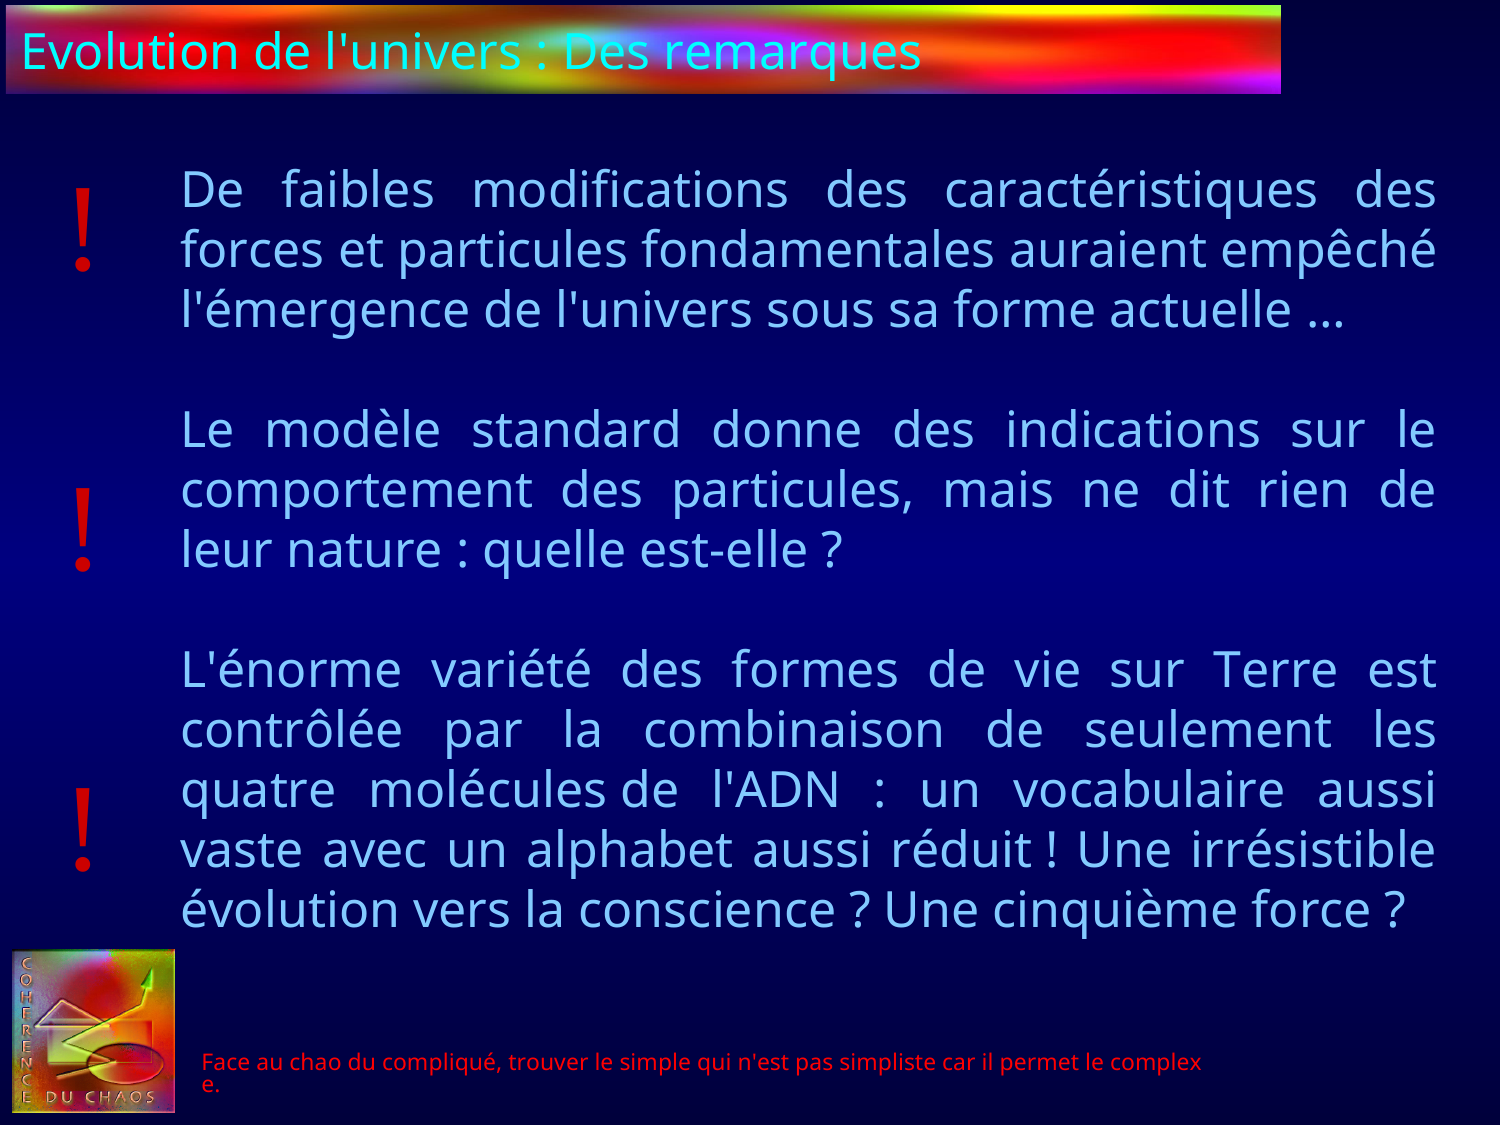

#
Evolution de l'univers : Des remarques
!
!
!
De faibles modifications des caractéristiques des forces et particules fondamentales auraient empêché l'émergence de l'univers sous sa forme actuelle …
Le modèle standard donne des indications sur le comportement des particules, mais ne dit rien de leur nature : quelle est-elle ?
L'énorme variété des formes de vie sur Terre est contrôlée par la combinaison de seulement les quatre molécules de l'ADN : un vocabulaire aussi vaste avec un alphabet aussi réduit ! Une irrésistible évolution vers la conscience ? Une cinquième force ?
Face au chao du compliqué, trouver le simple qui n'est pas simpliste car il permet le complexe.